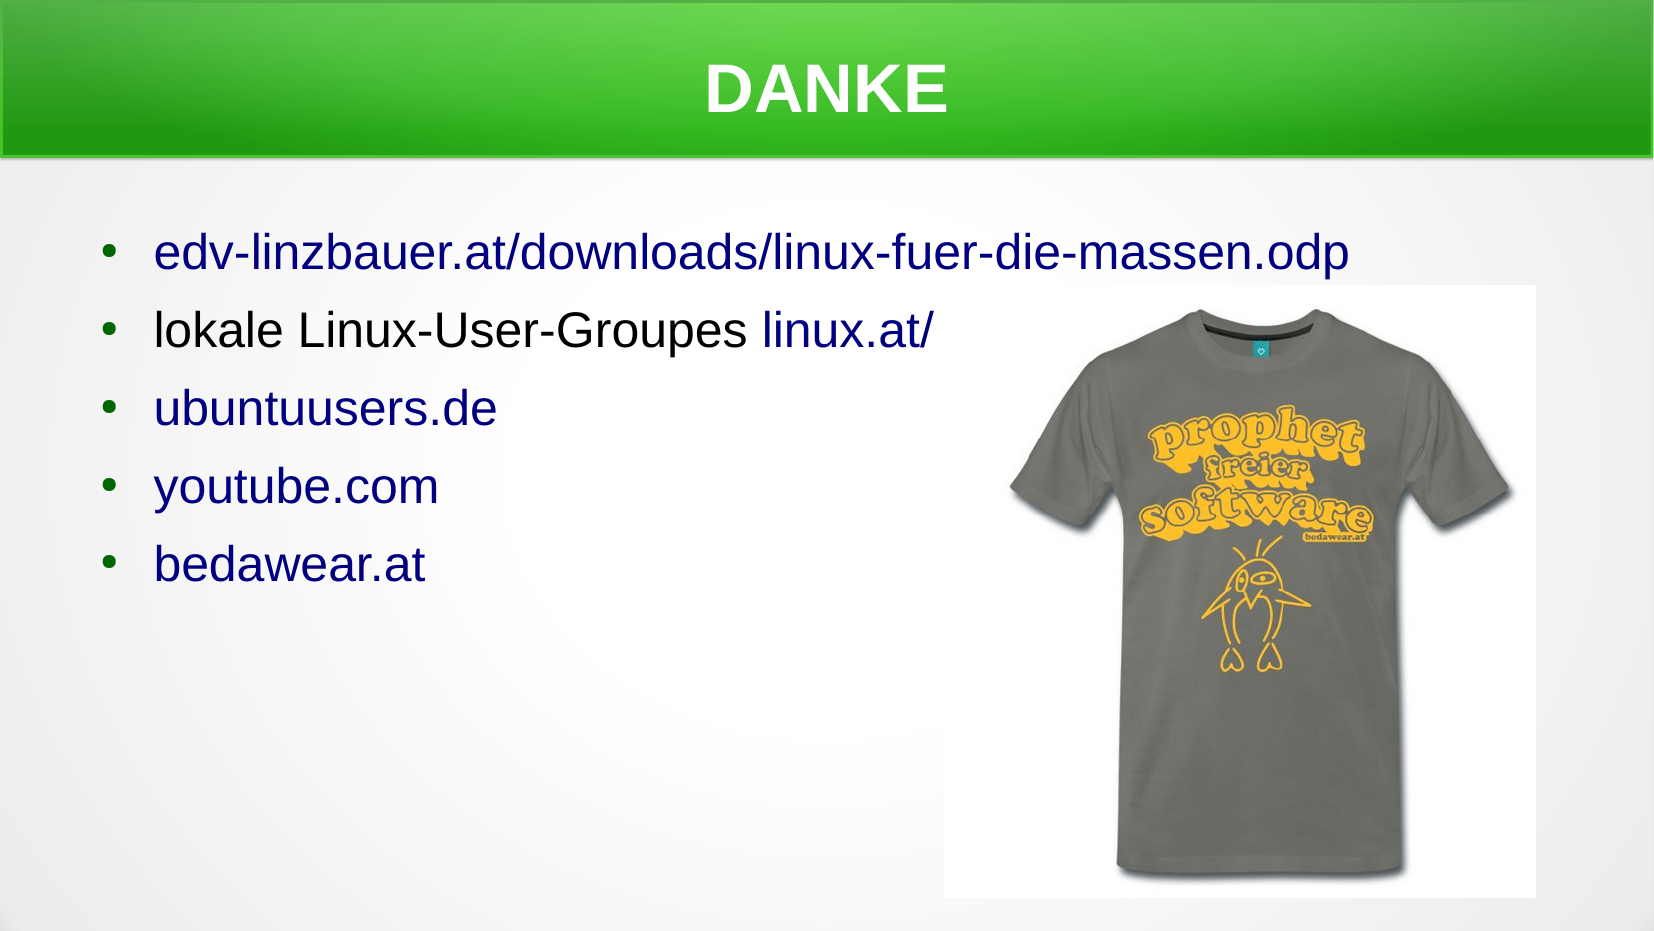

# DANKE
edv-linzbauer.at/downloads/linux-fuer-die-massen.odp
lokale Linux-User-Groupes linux.at/
ubuntuusers.de
youtube.com
bedawear.at